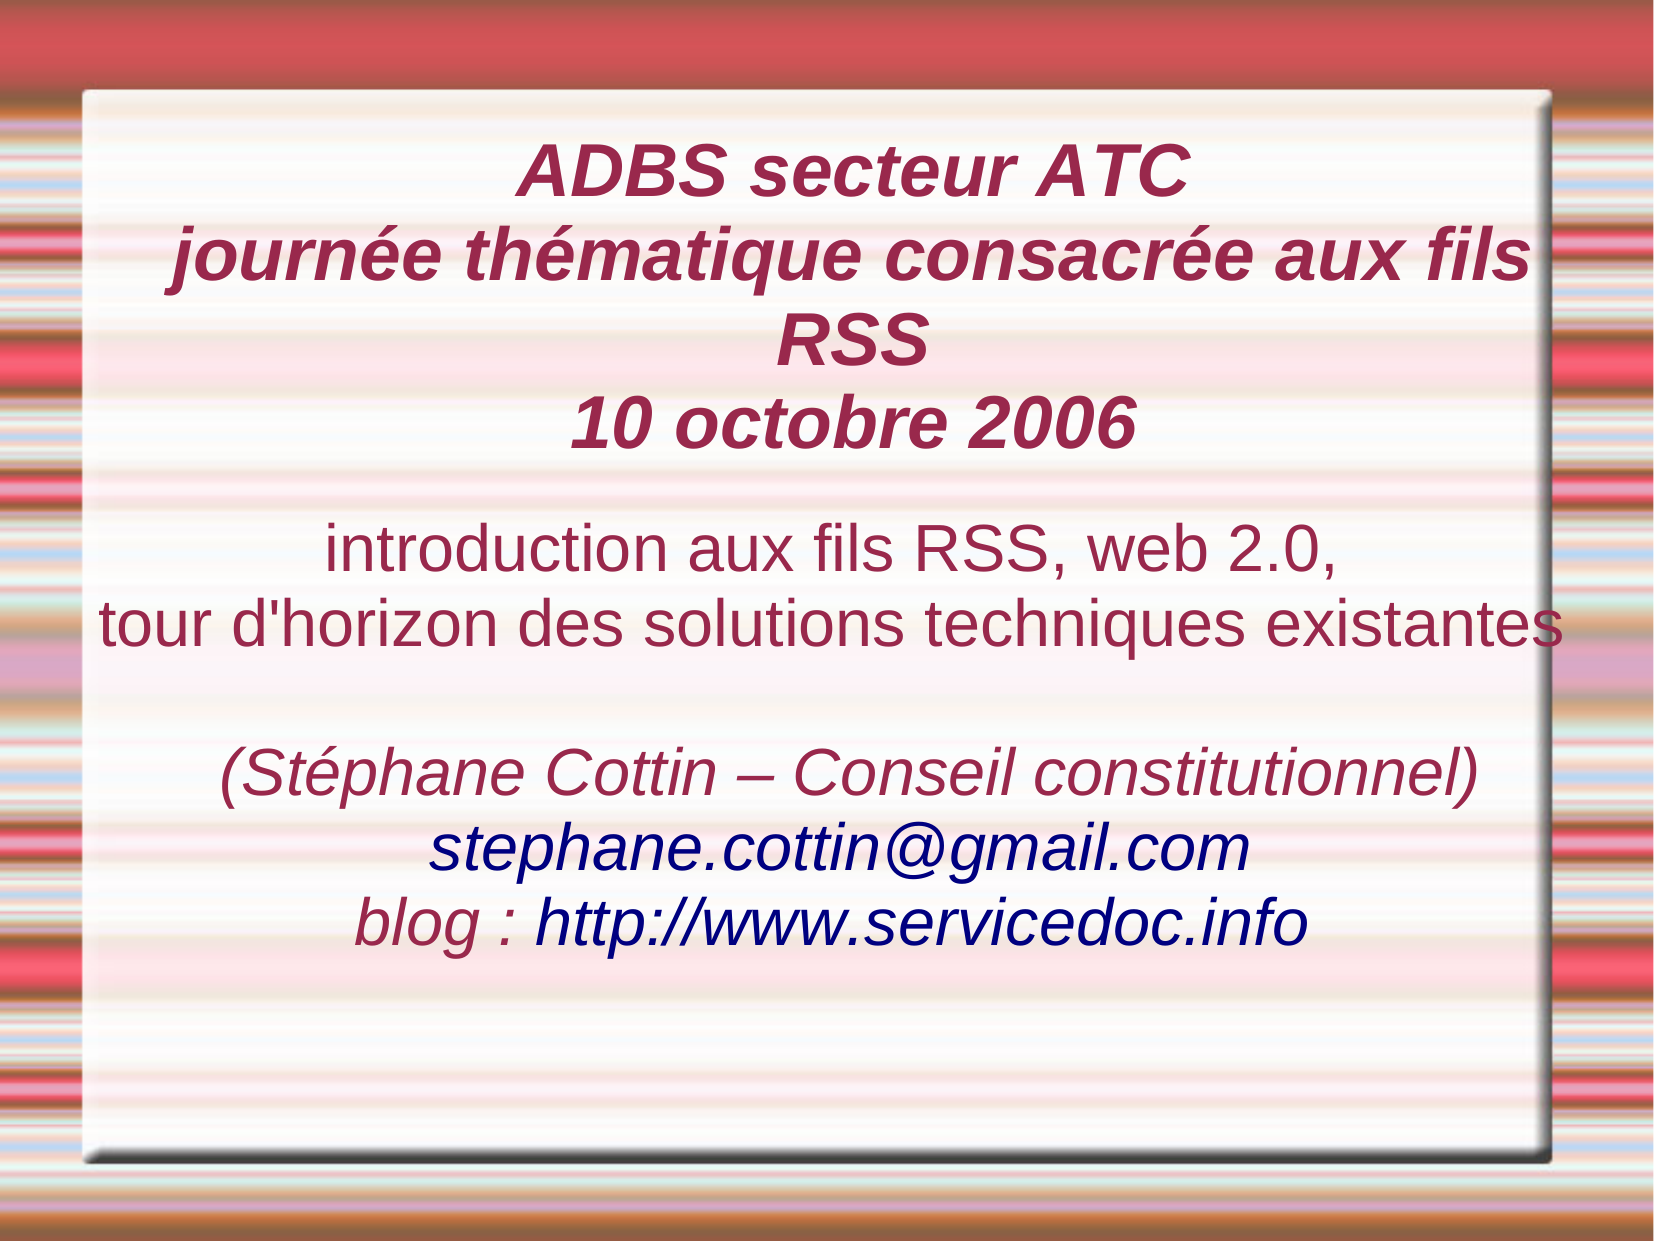

# ADBS secteur ATC journée thématique consacrée aux fils RSS 10 octobre 2006
introduction aux fils RSS, web 2.0,
tour d'horizon des solutions techniques existantes
 (Stéphane Cottin – Conseil constitutionnel)
stephane.cottin@gmail.com
blog : http://www.servicedoc.info